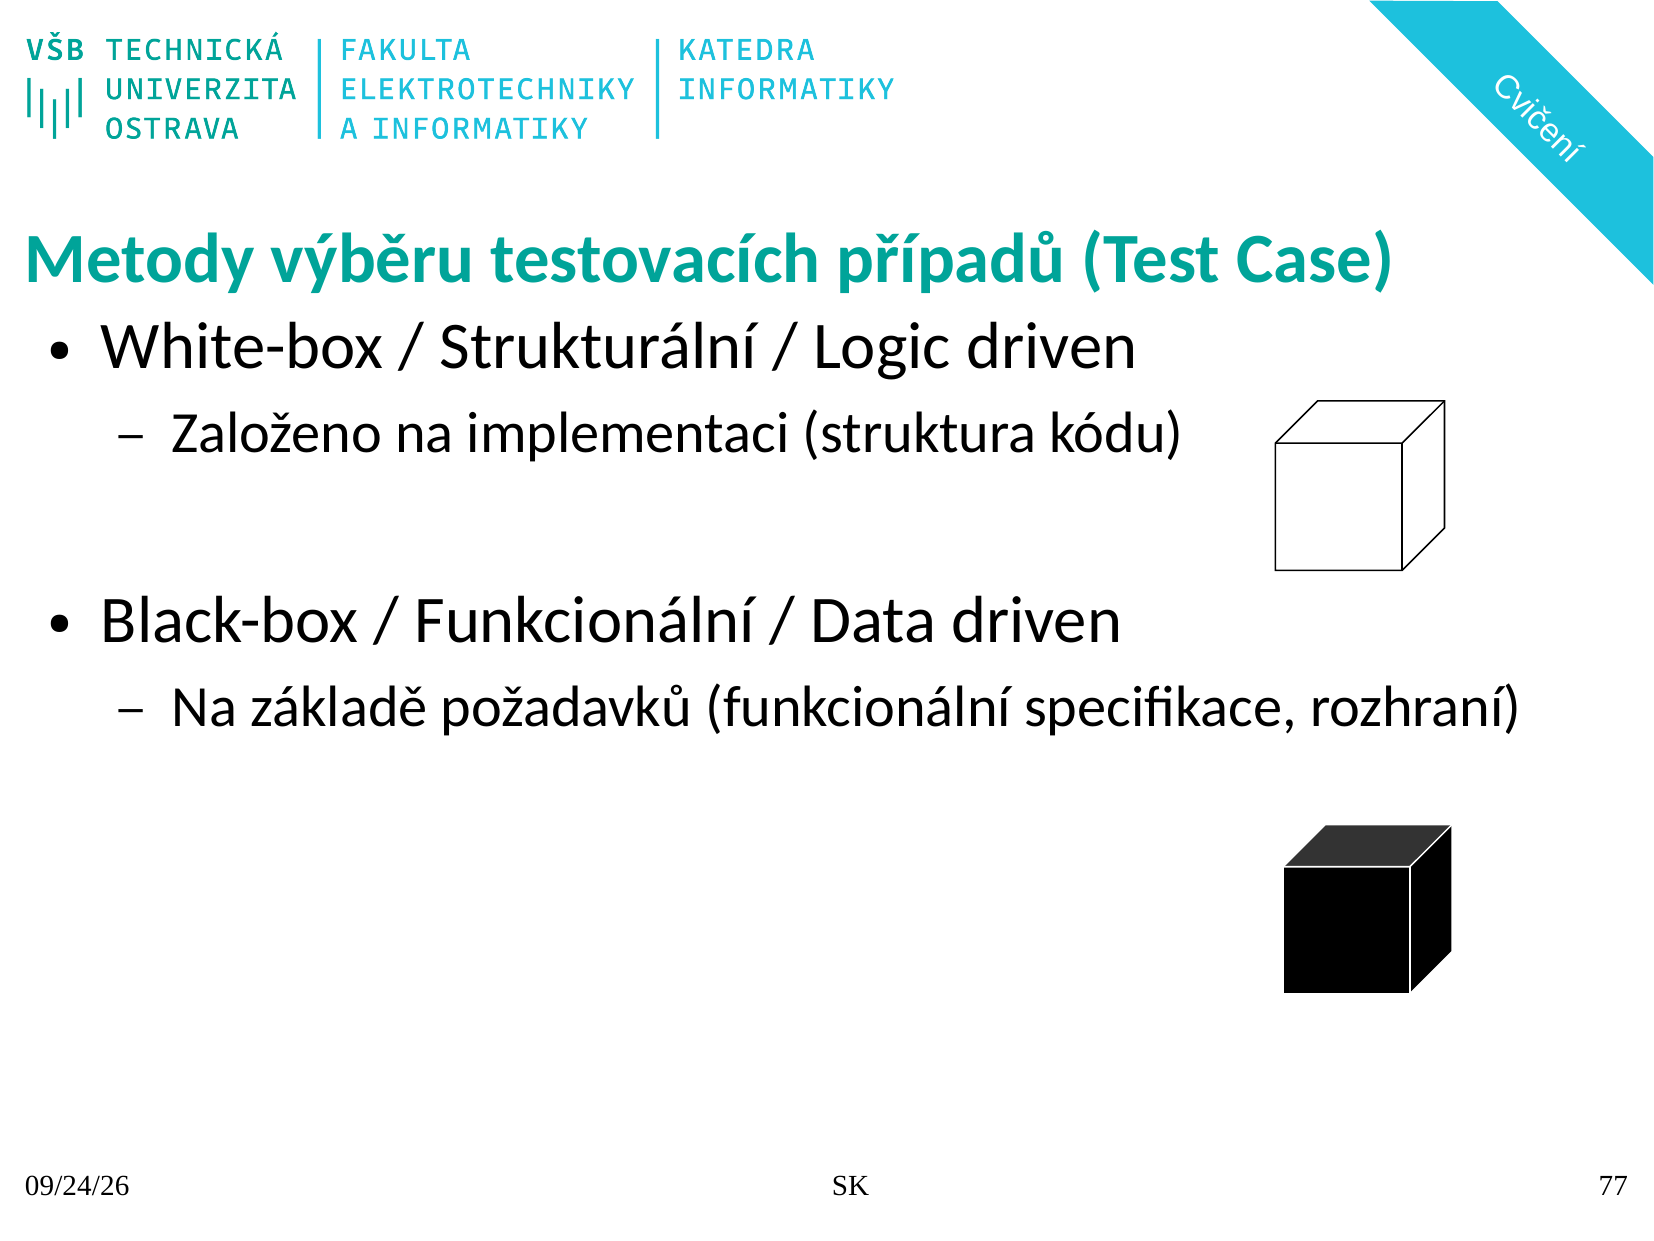

Cvičení
# Metody výběru testovacích případů (Test Case)
White-box / Strukturální / Logic driven
Založeno na implementaci (struktura kódu)
Black-box / Funkcionální / Data driven
Na základě požadavků (funkcionální specifikace, rozhraní)
SK
77